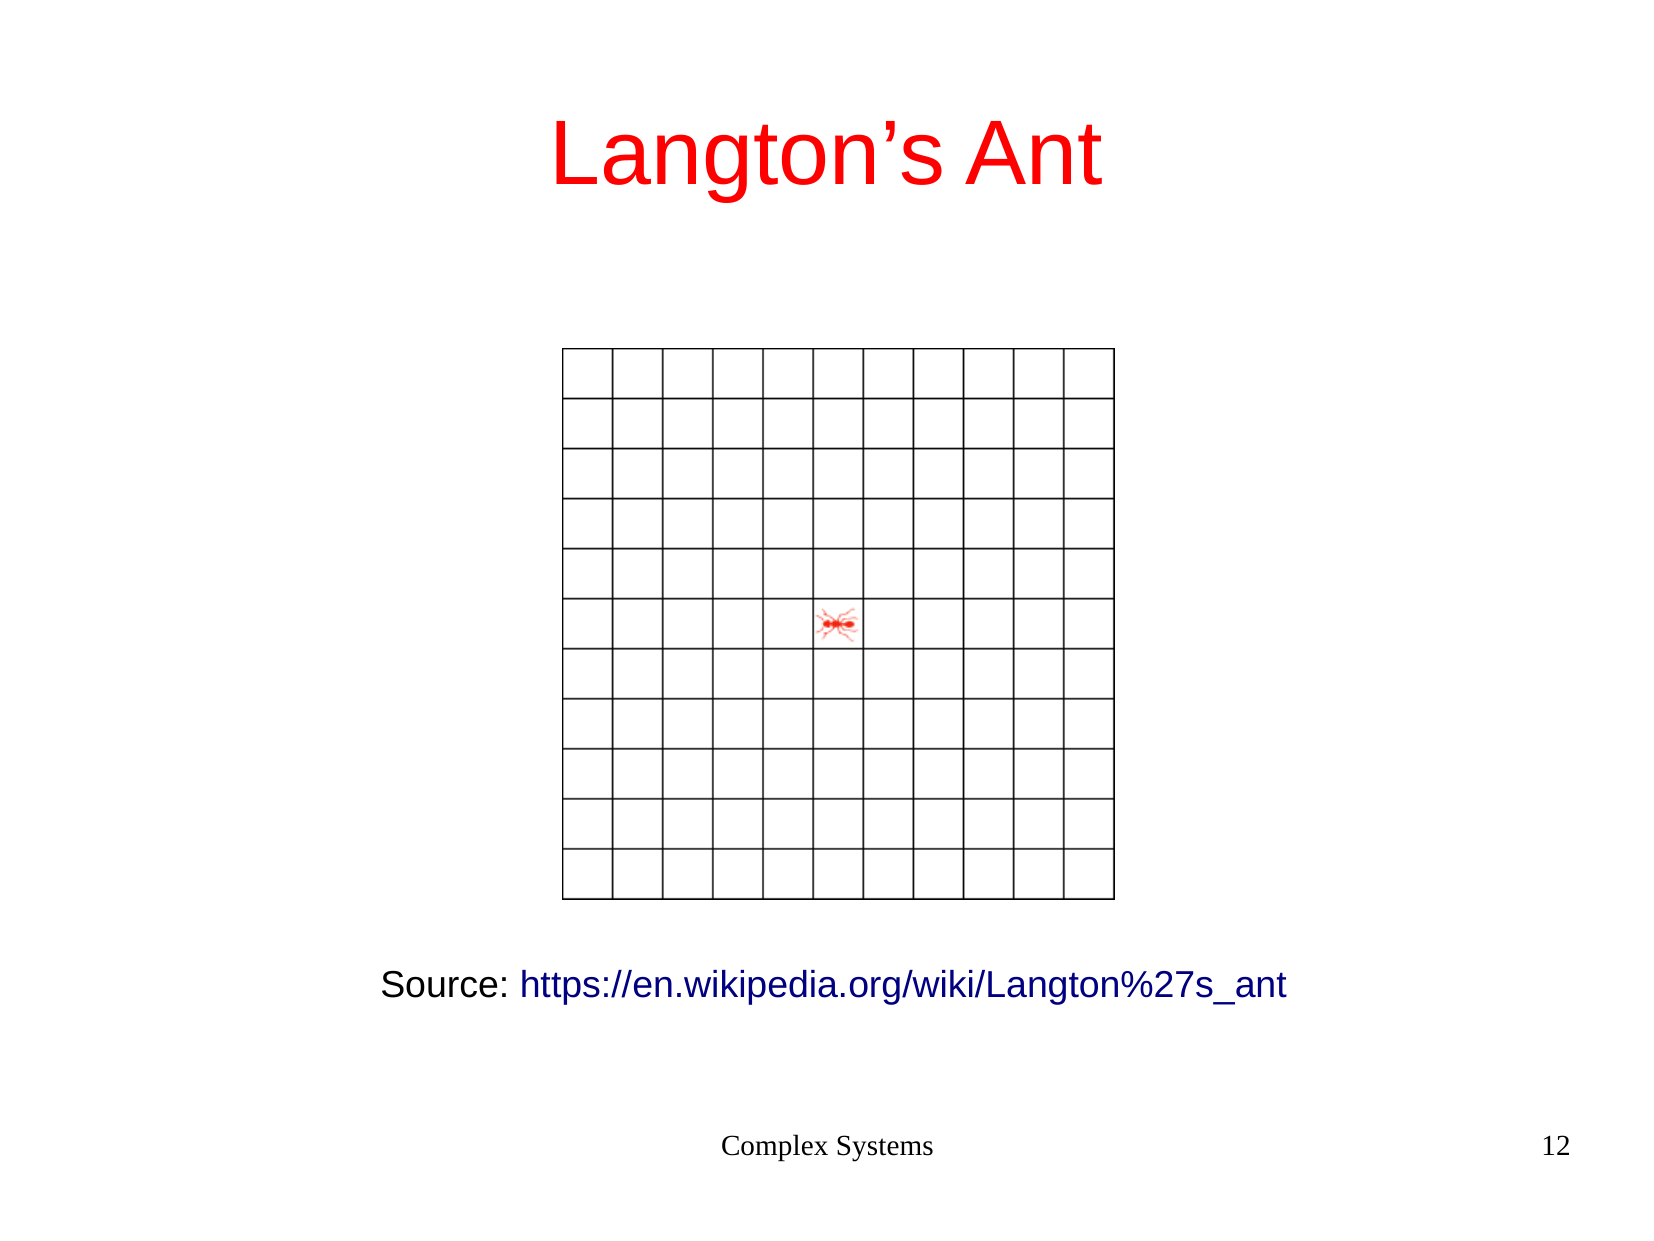

# Langton’s Ant
Source: https://en.wikipedia.org/wiki/Langton%27s_ant
Complex Systems
12